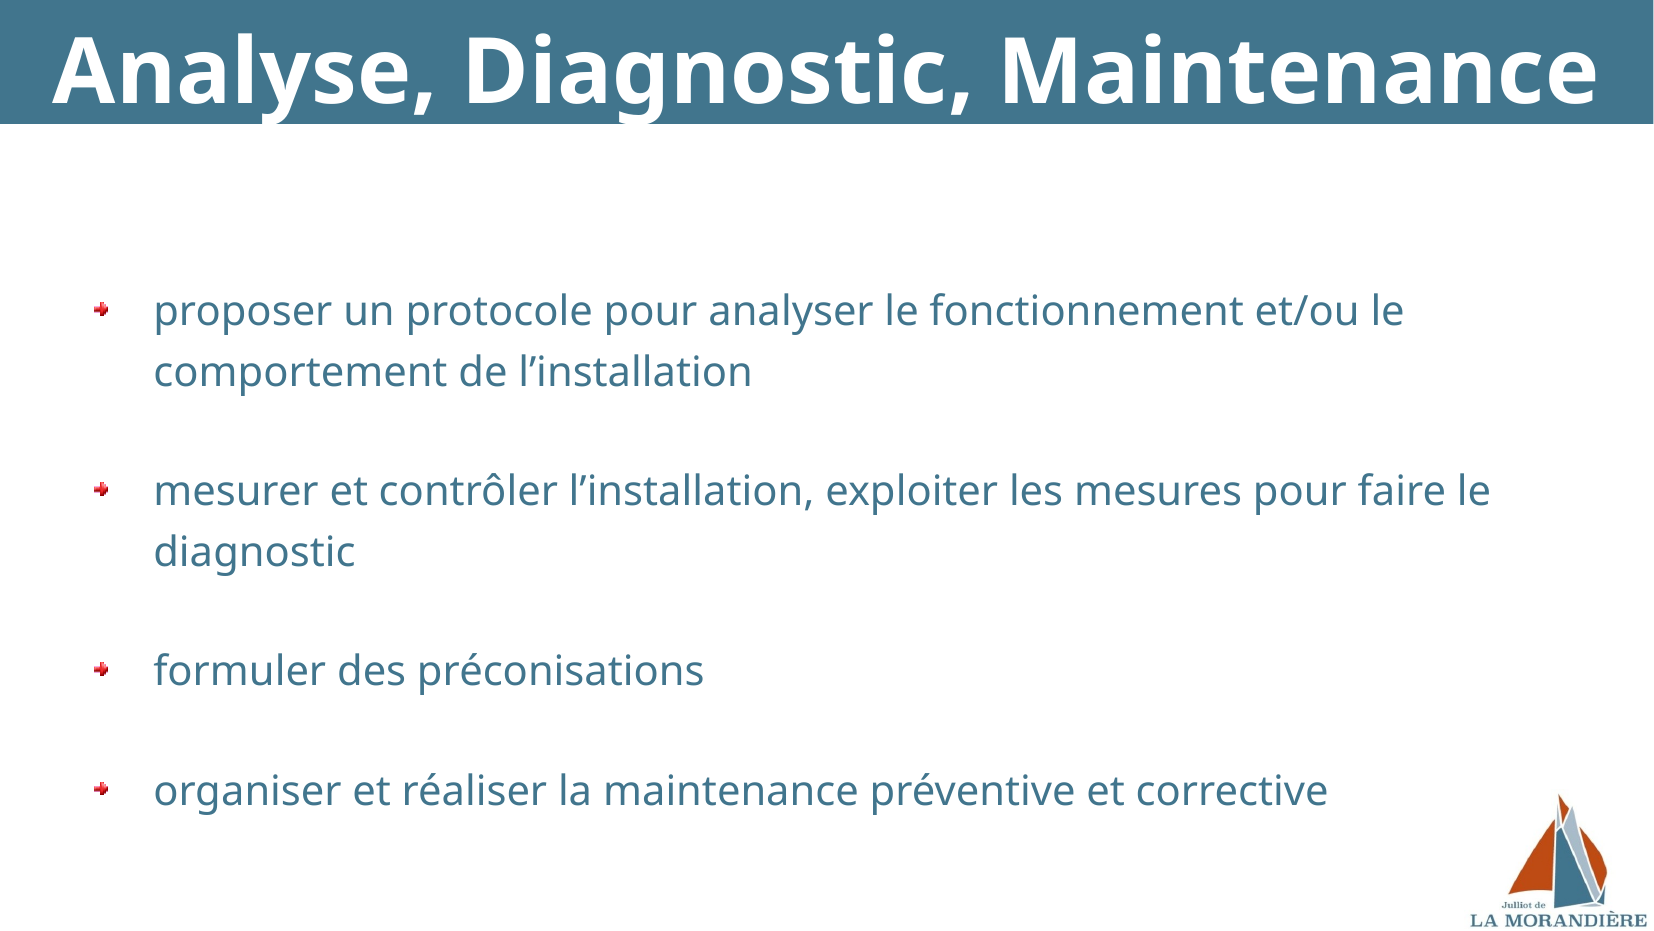

# Analyse, Diagnostic, Maintenance
proposer un protocole pour analyser le fonctionnement et/ou le comportement de l’installation
mesurer et contrôler l’installation, exploiter les mesures pour faire le diagnostic
formuler des préconisations
organiser et réaliser la maintenance préventive et corrective